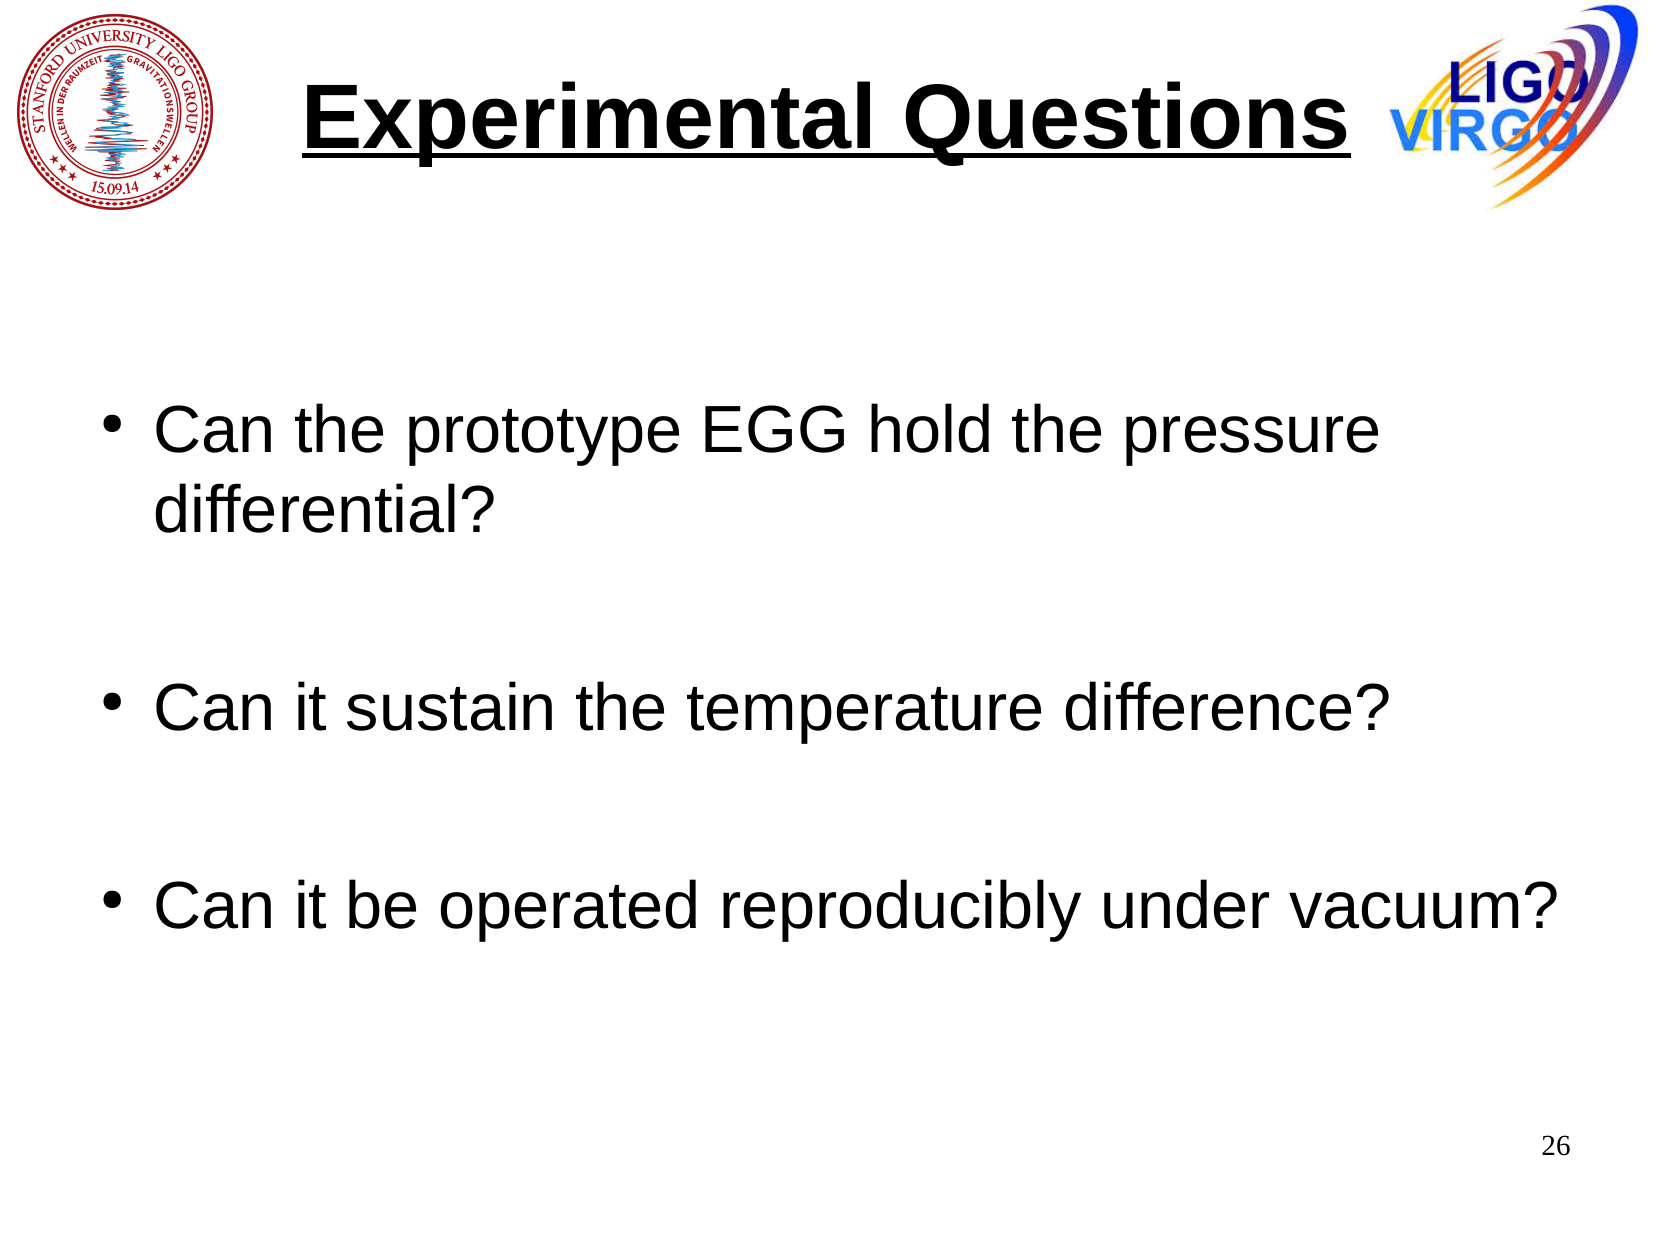

Experimental Questions
Can the prototype EGG hold the pressure differential?
Can it sustain the temperature difference?
Can it be operated reproducibly under vacuum?
26